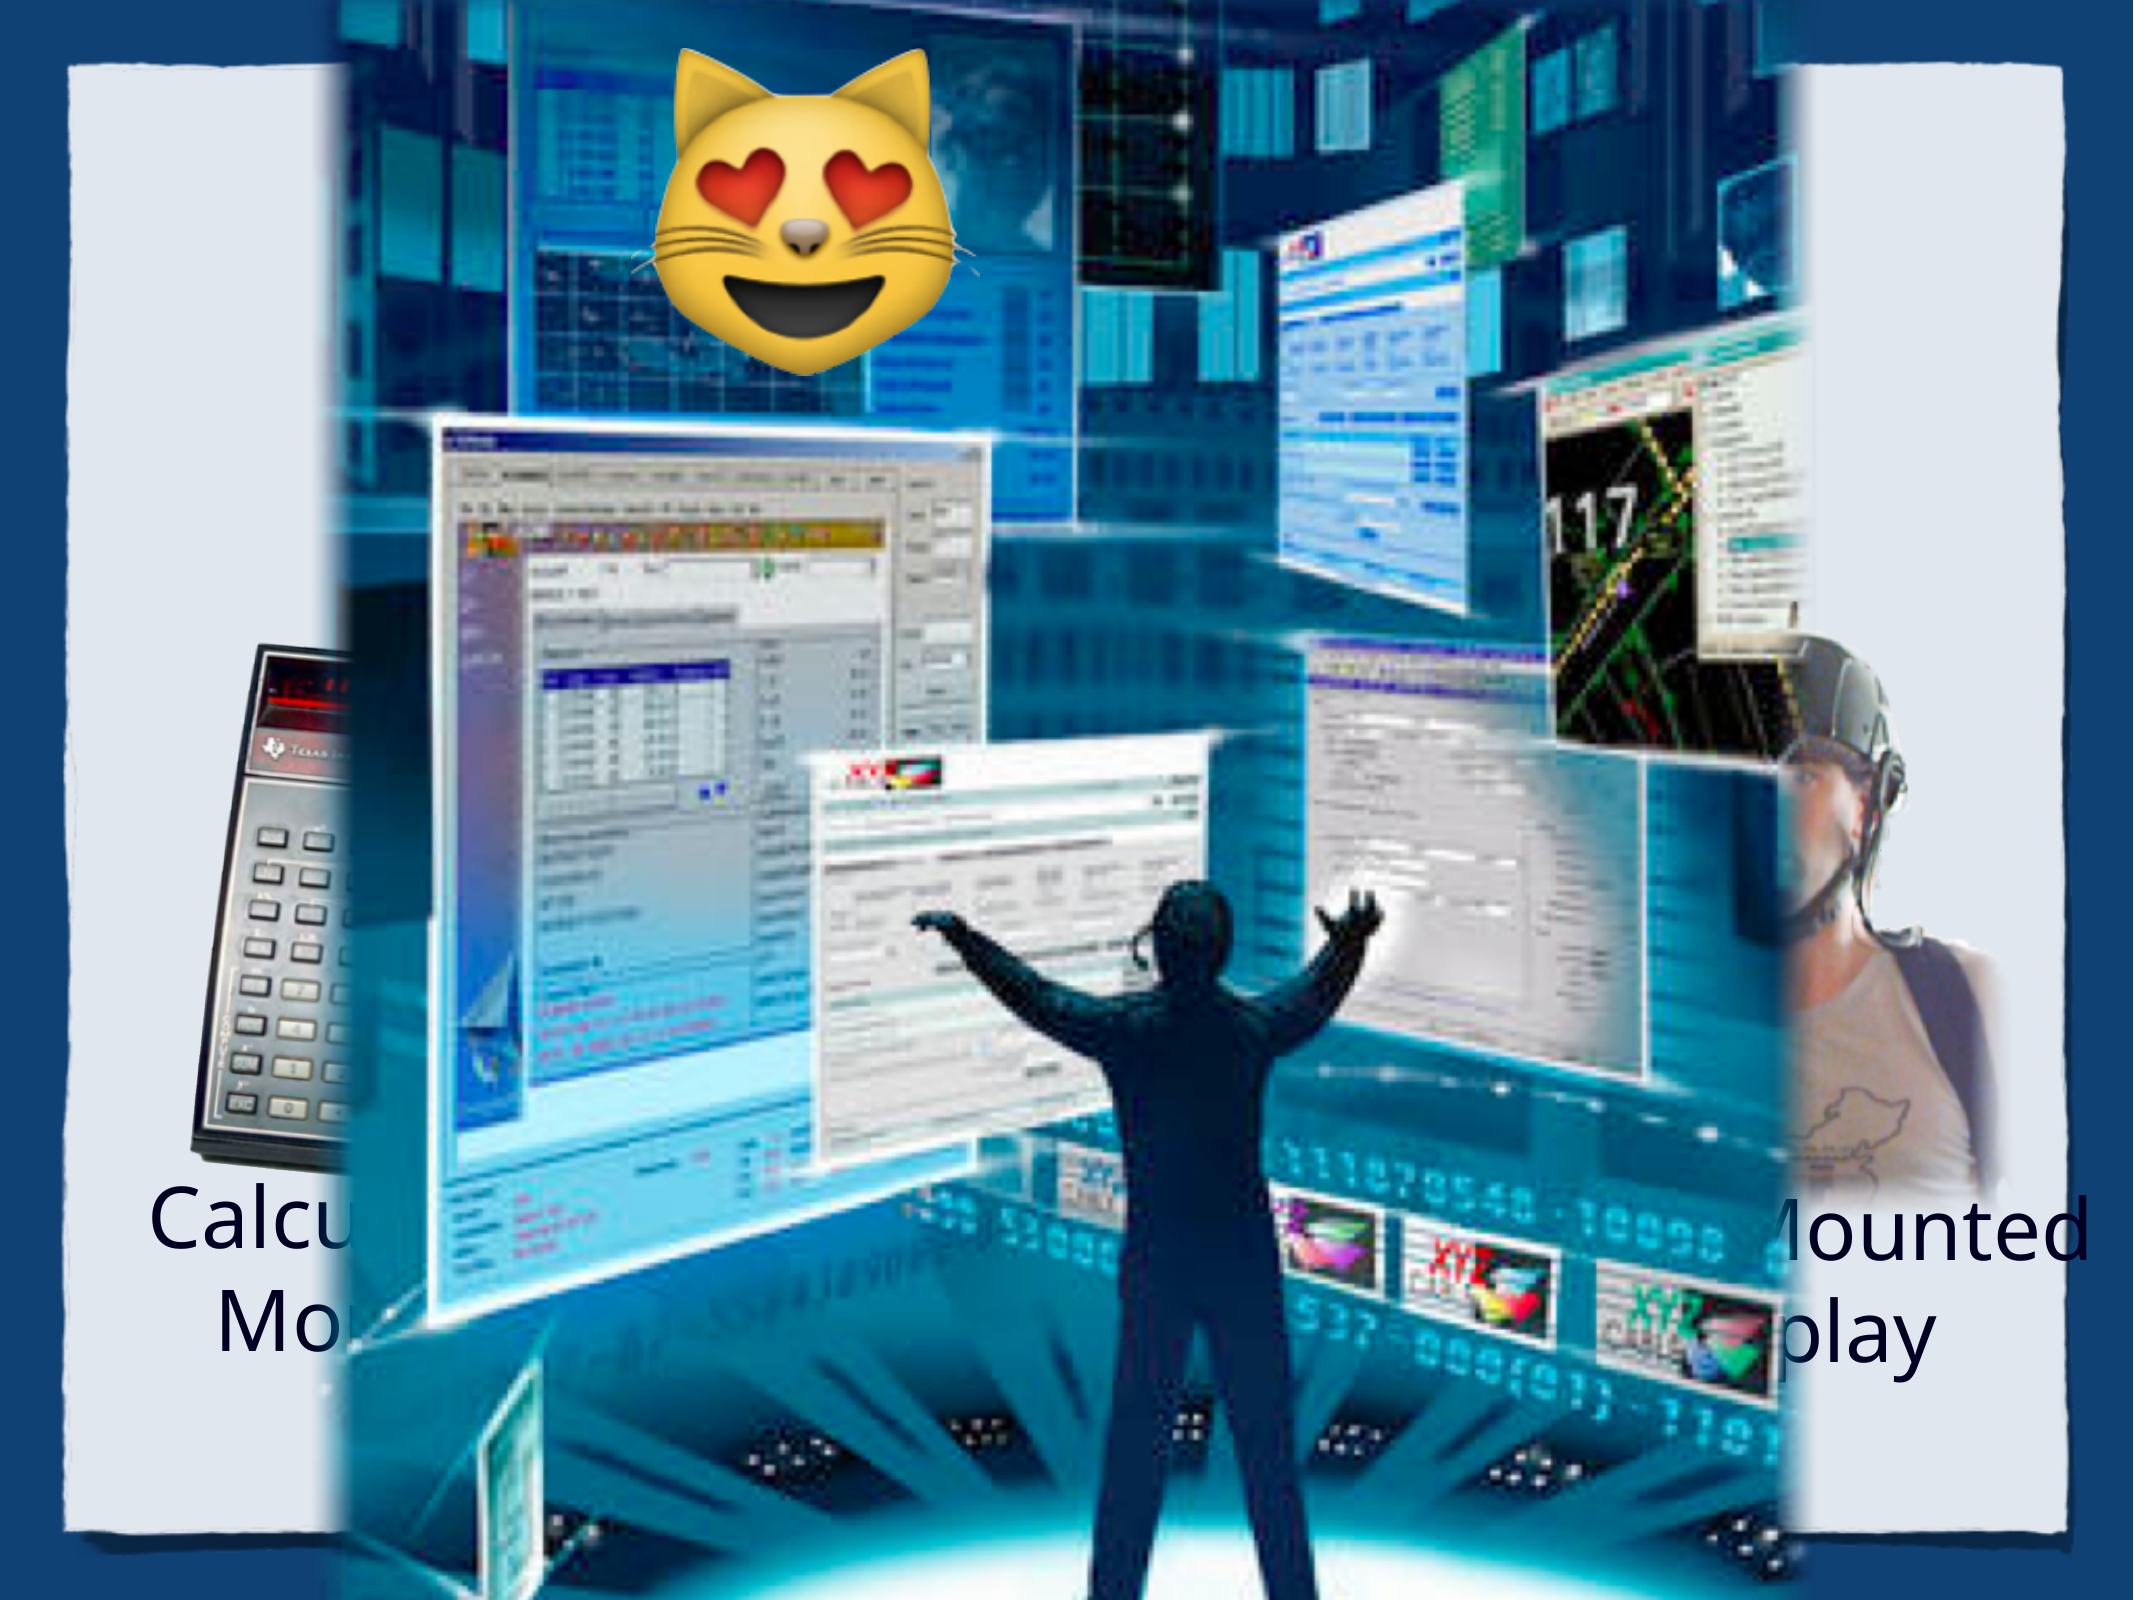

# Original Vision
Alto Workstation
Head-Mounted
Display
Calculator
Mouse